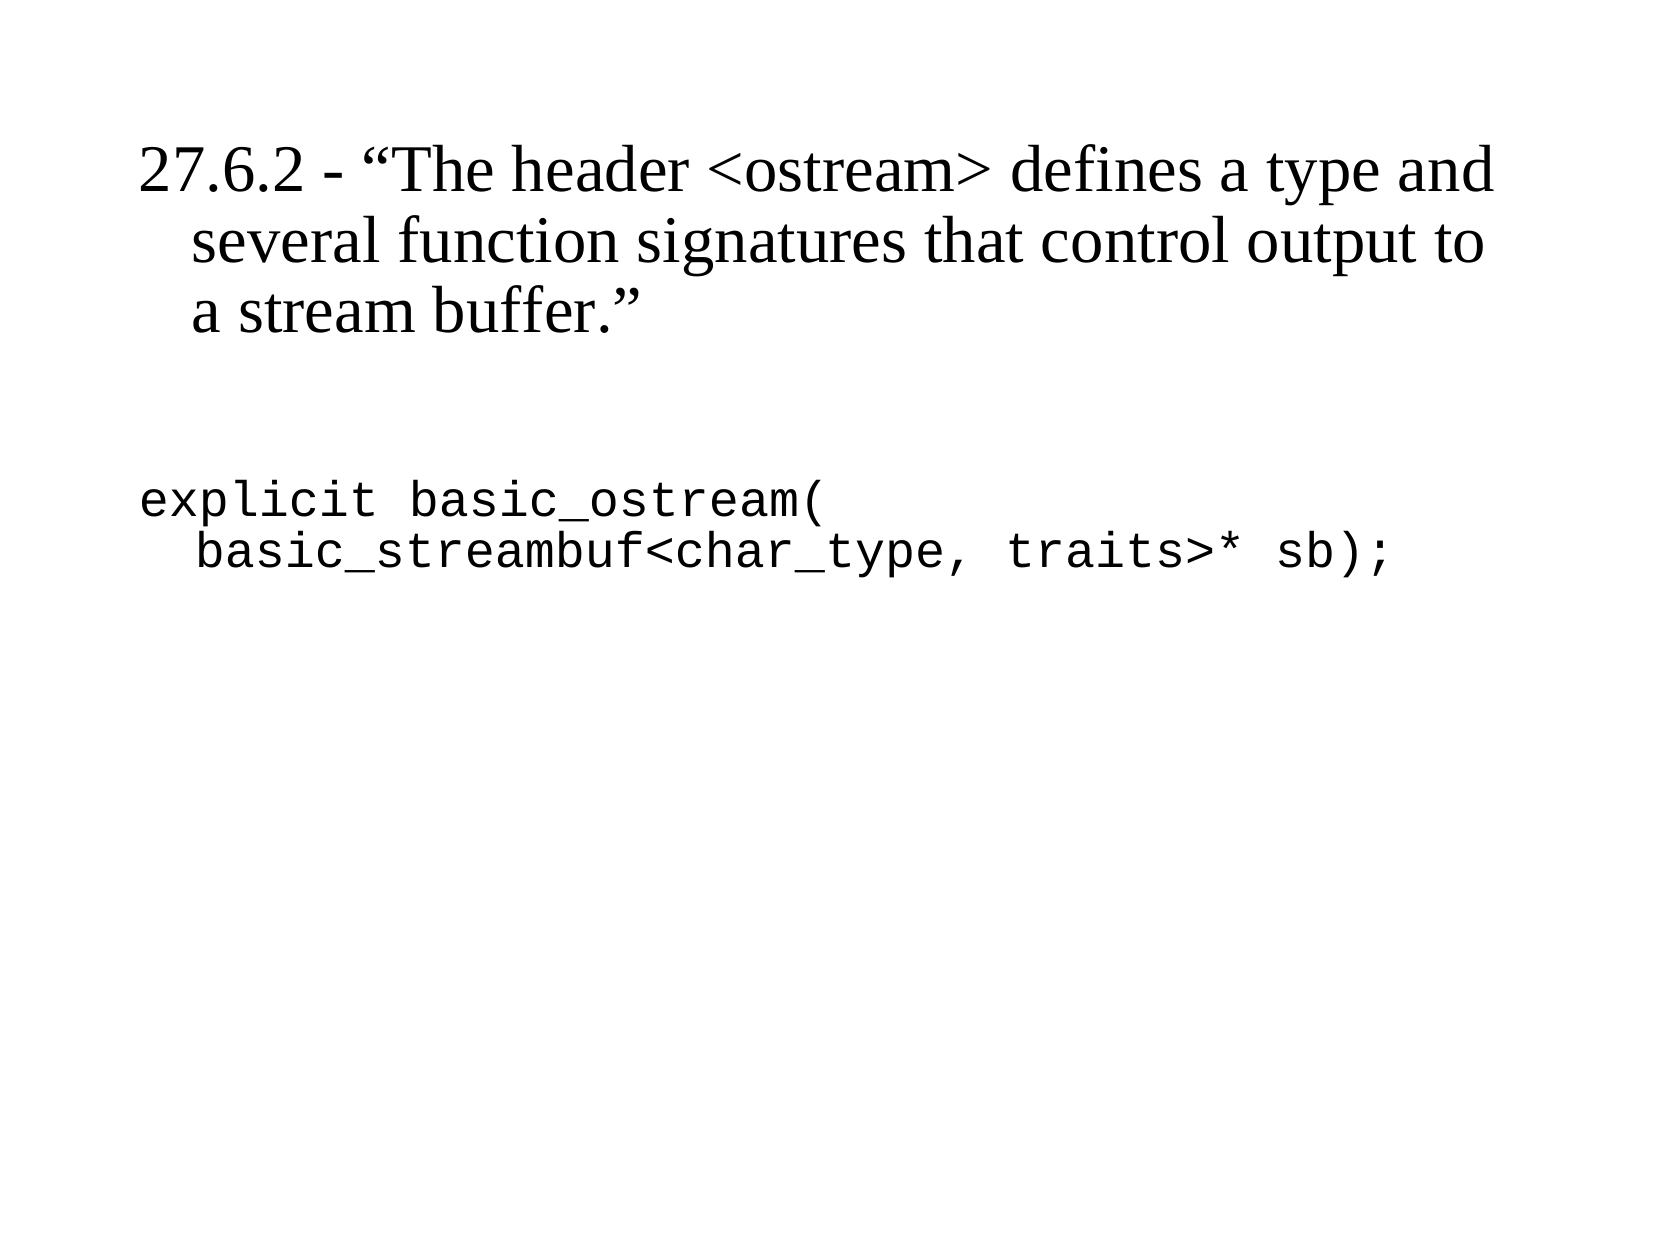

# 27.6.2 - “The header <ostream> defines a type and several function signatures that control output to a stream buffer.”
explicit basic_ostream(
	basic_streambuf<char_type, traits>* sb);